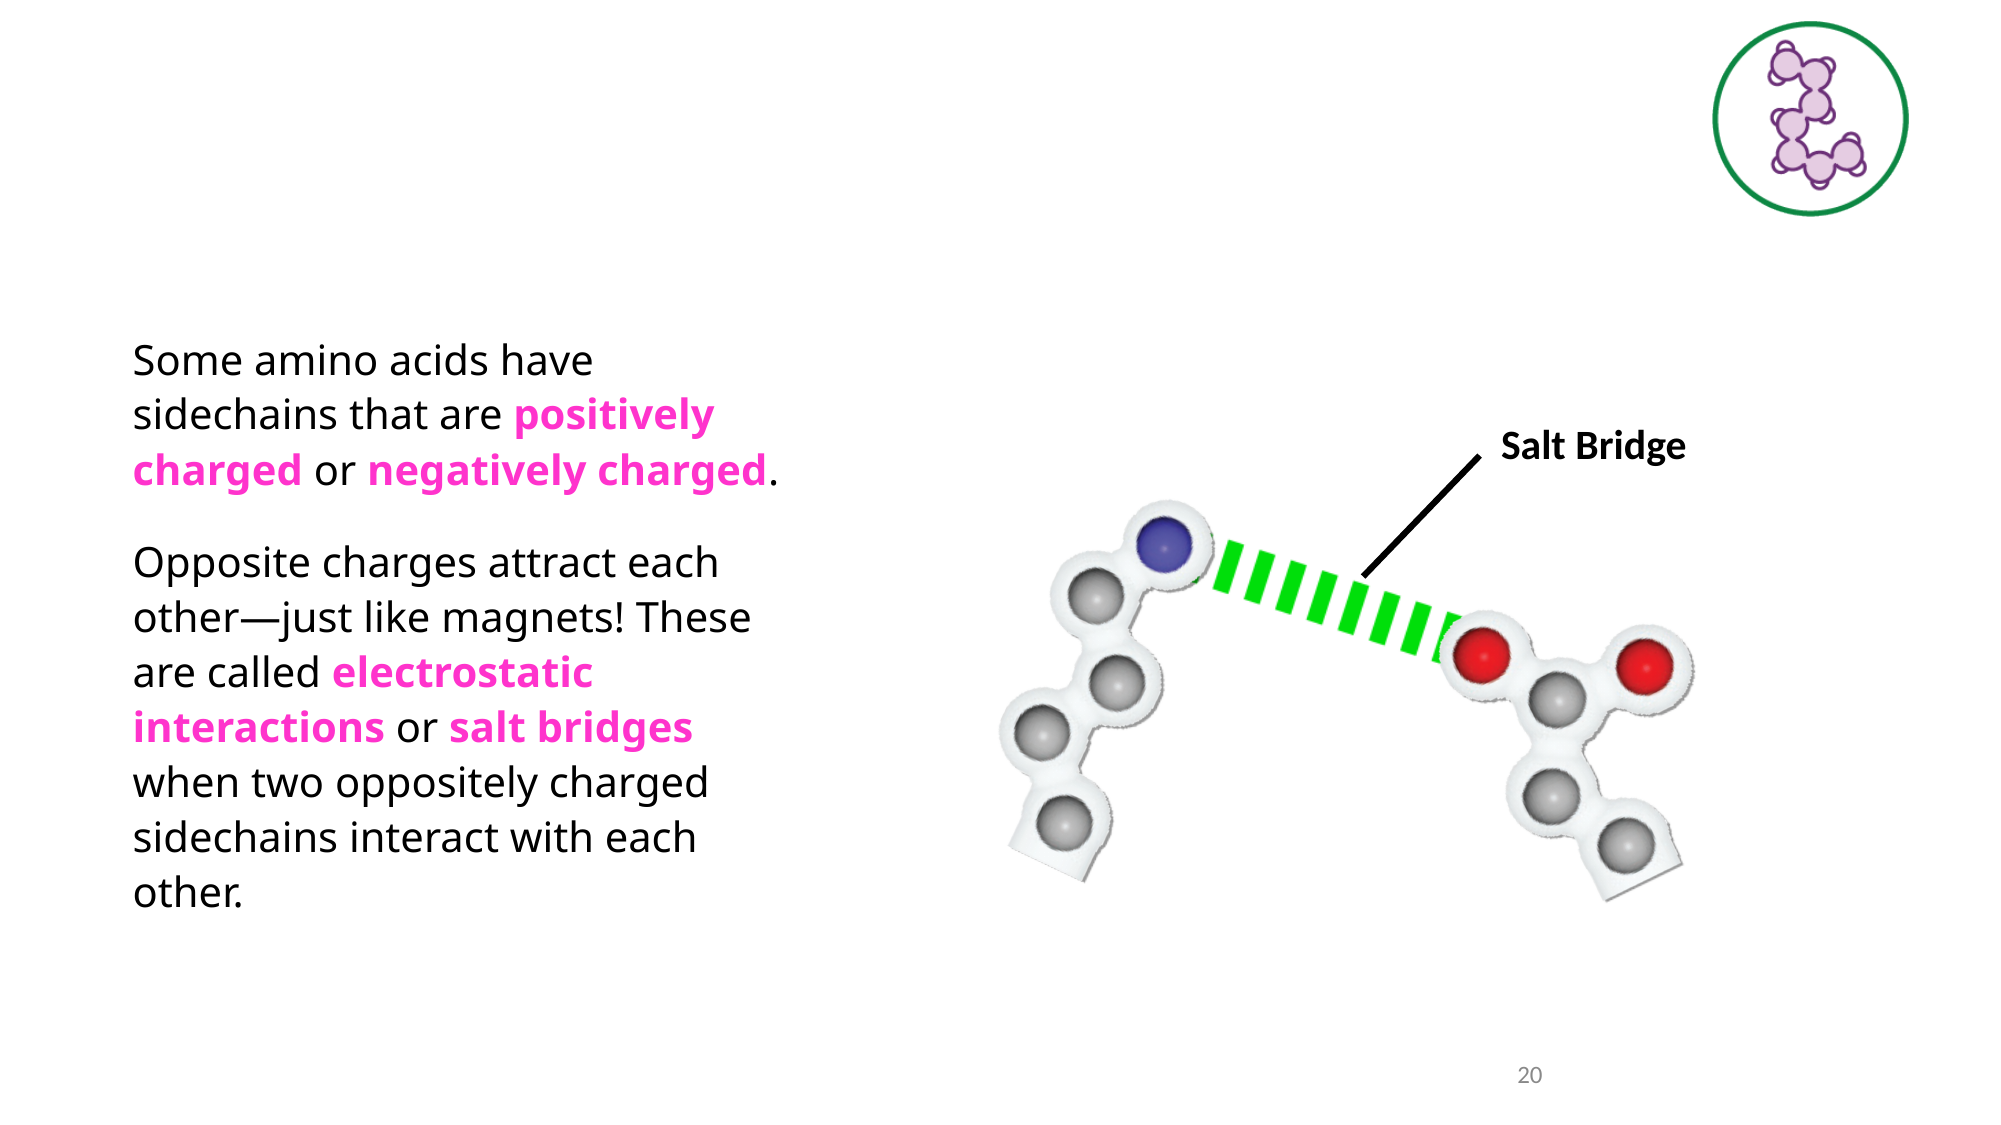

Amino Acid Sidechains
Some amino acids have sidechains that are positively charged or negatively charged.
Opposite charges attract each other—just like magnets! These are called electrostatic interactions or salt bridges when two oppositely charged sidechains interact with each other.
Salt Bridge